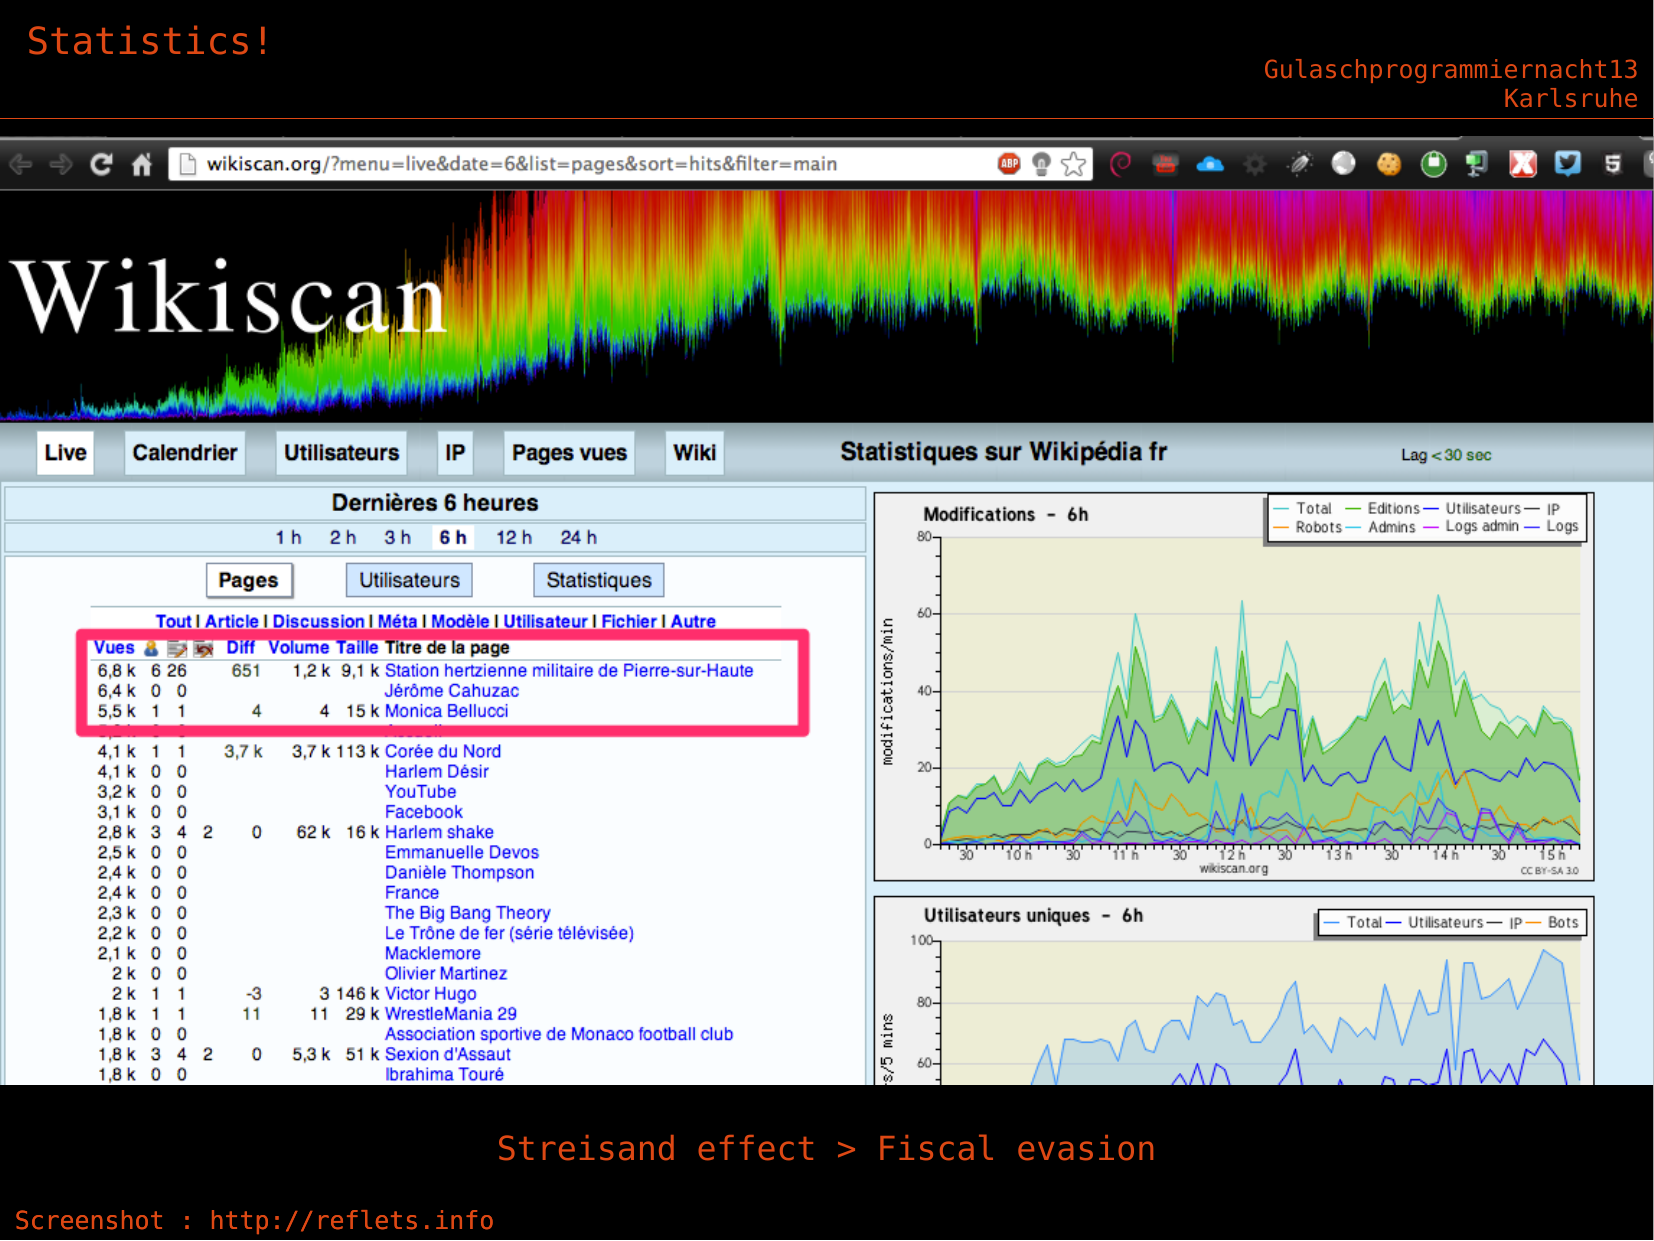

Statistics!
Gulaschprogrammiernacht13
Karlsruhe
Streisand effect > Fiscal evasion
Screenshot : http://reflets.info
Screenshot : http://reflets.info